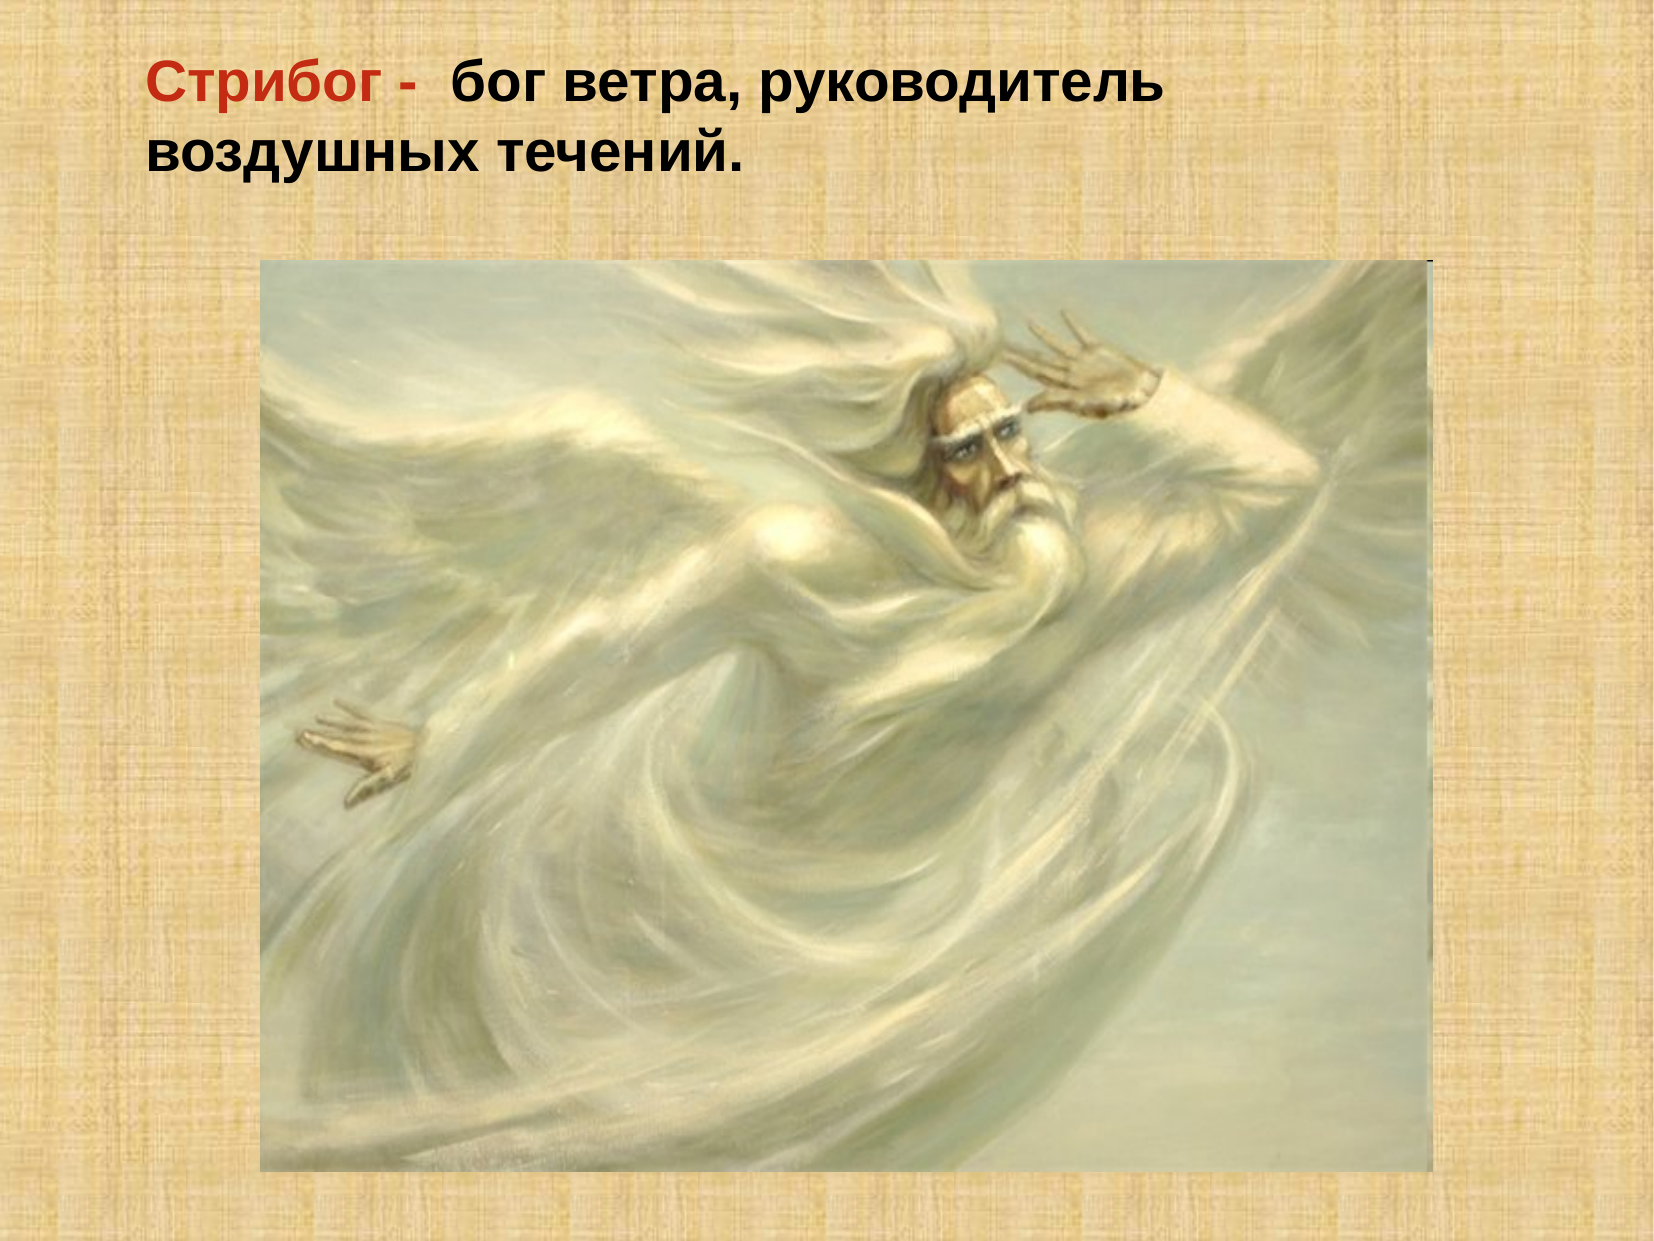

Стрибог - бог ветра, руководитель воздушных течений.